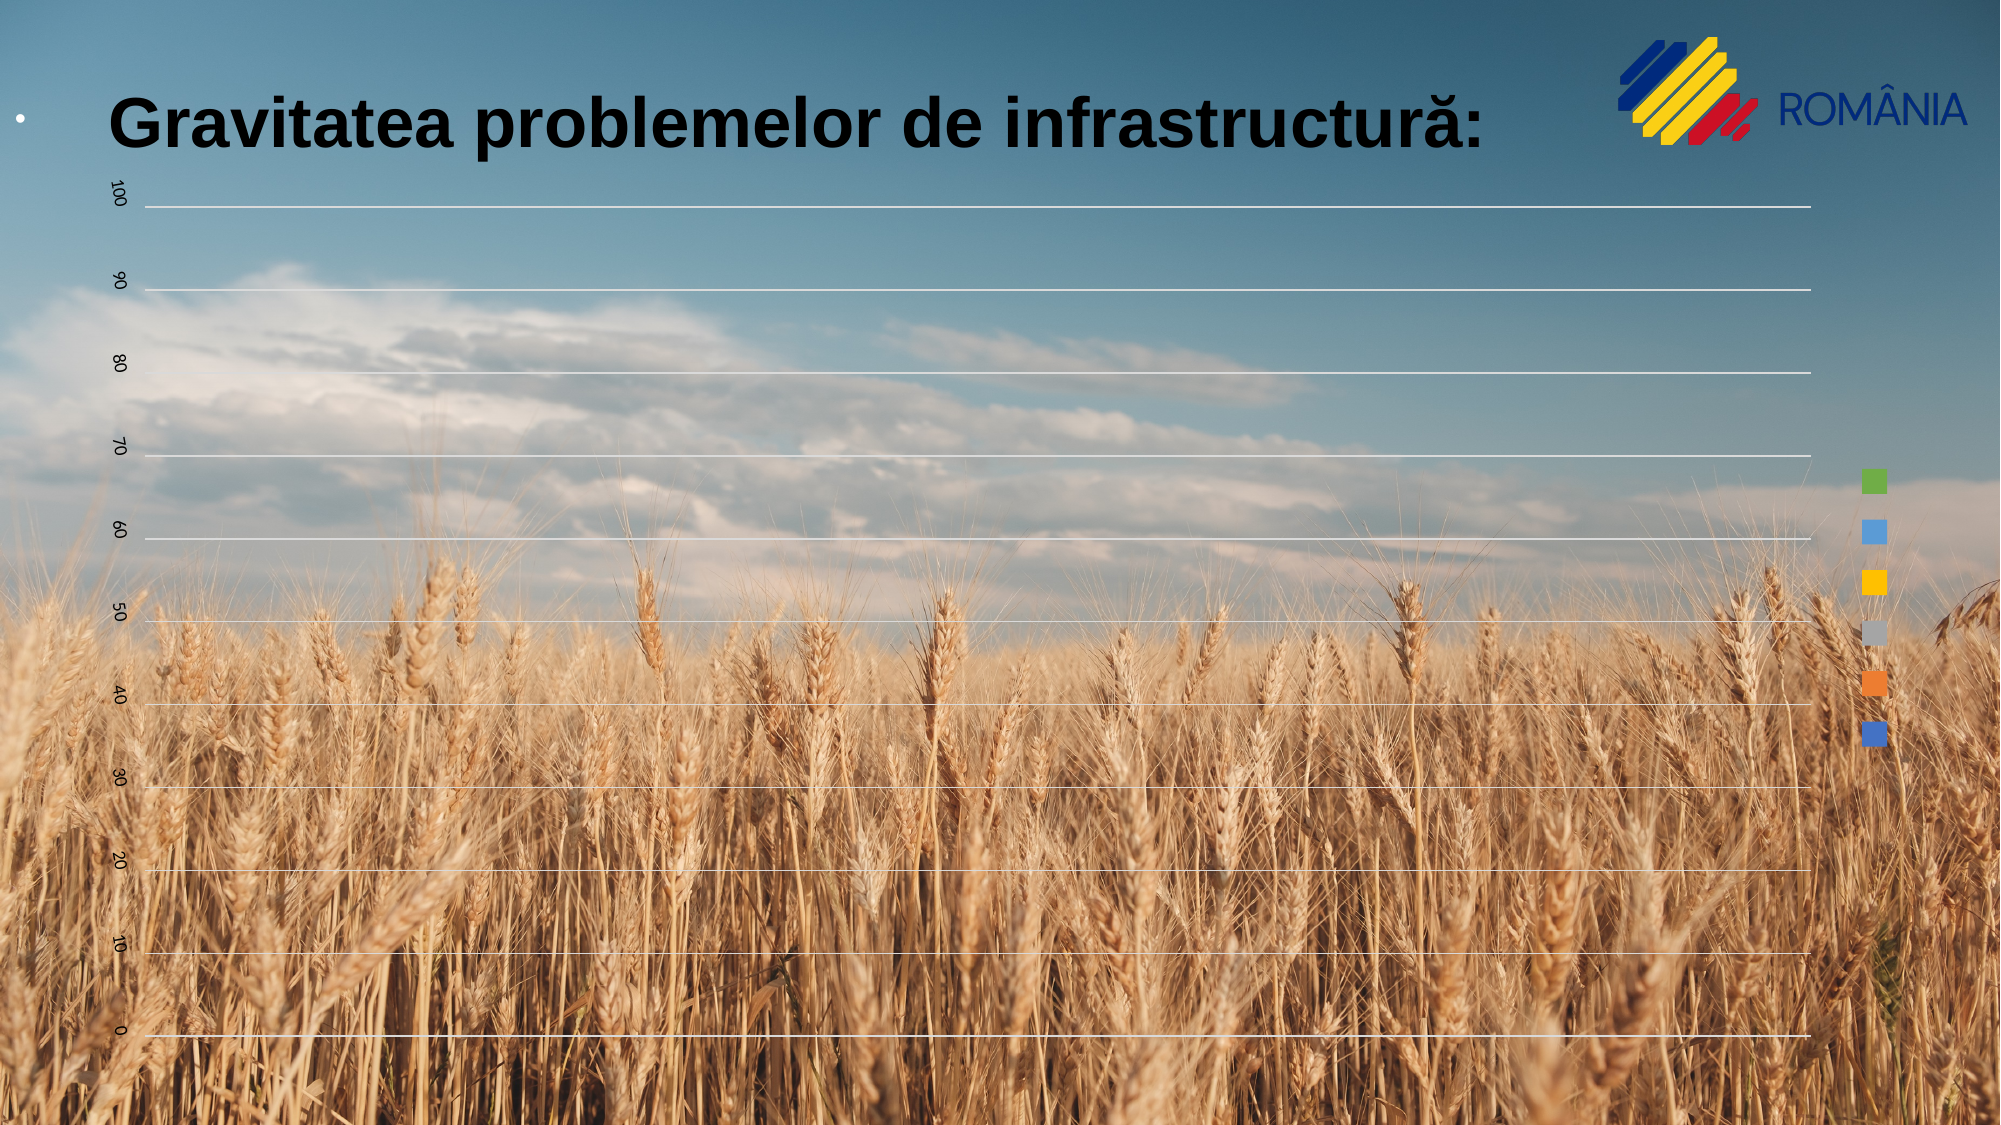

Gravitatea problemelor de infrastructură:
### Chart
| Category | | | | | | |
|---|---|---|---|---|---|---|